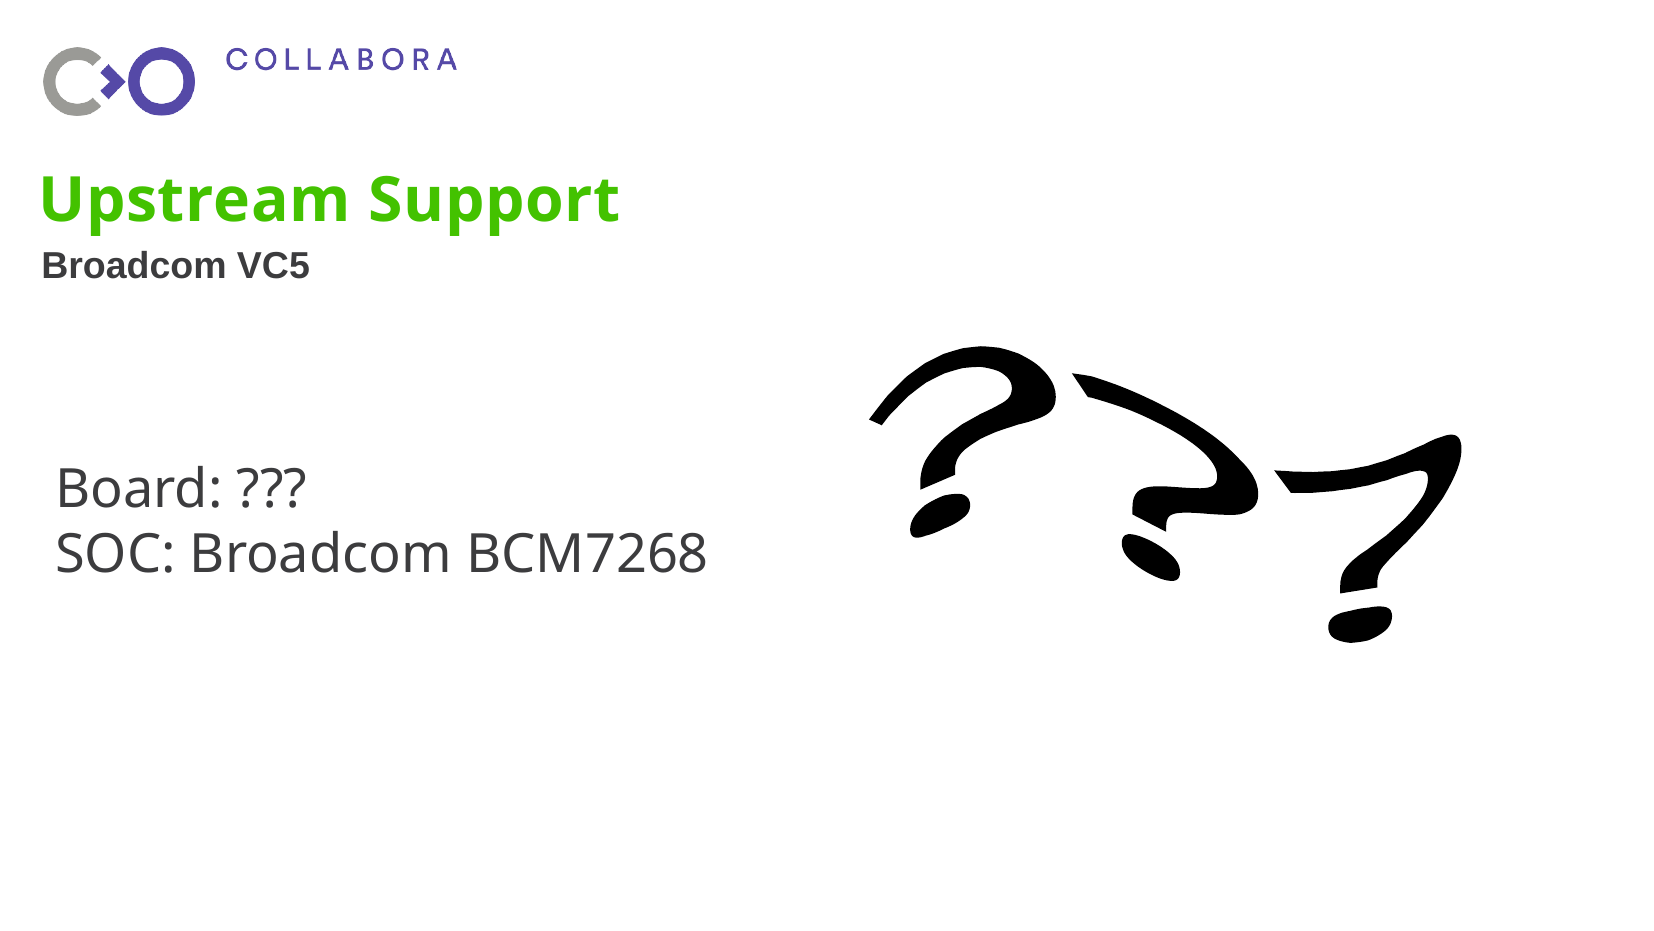

# Upstream Support
Broadcom VC5
???
Board: ???
SOC: Broadcom BCM7268